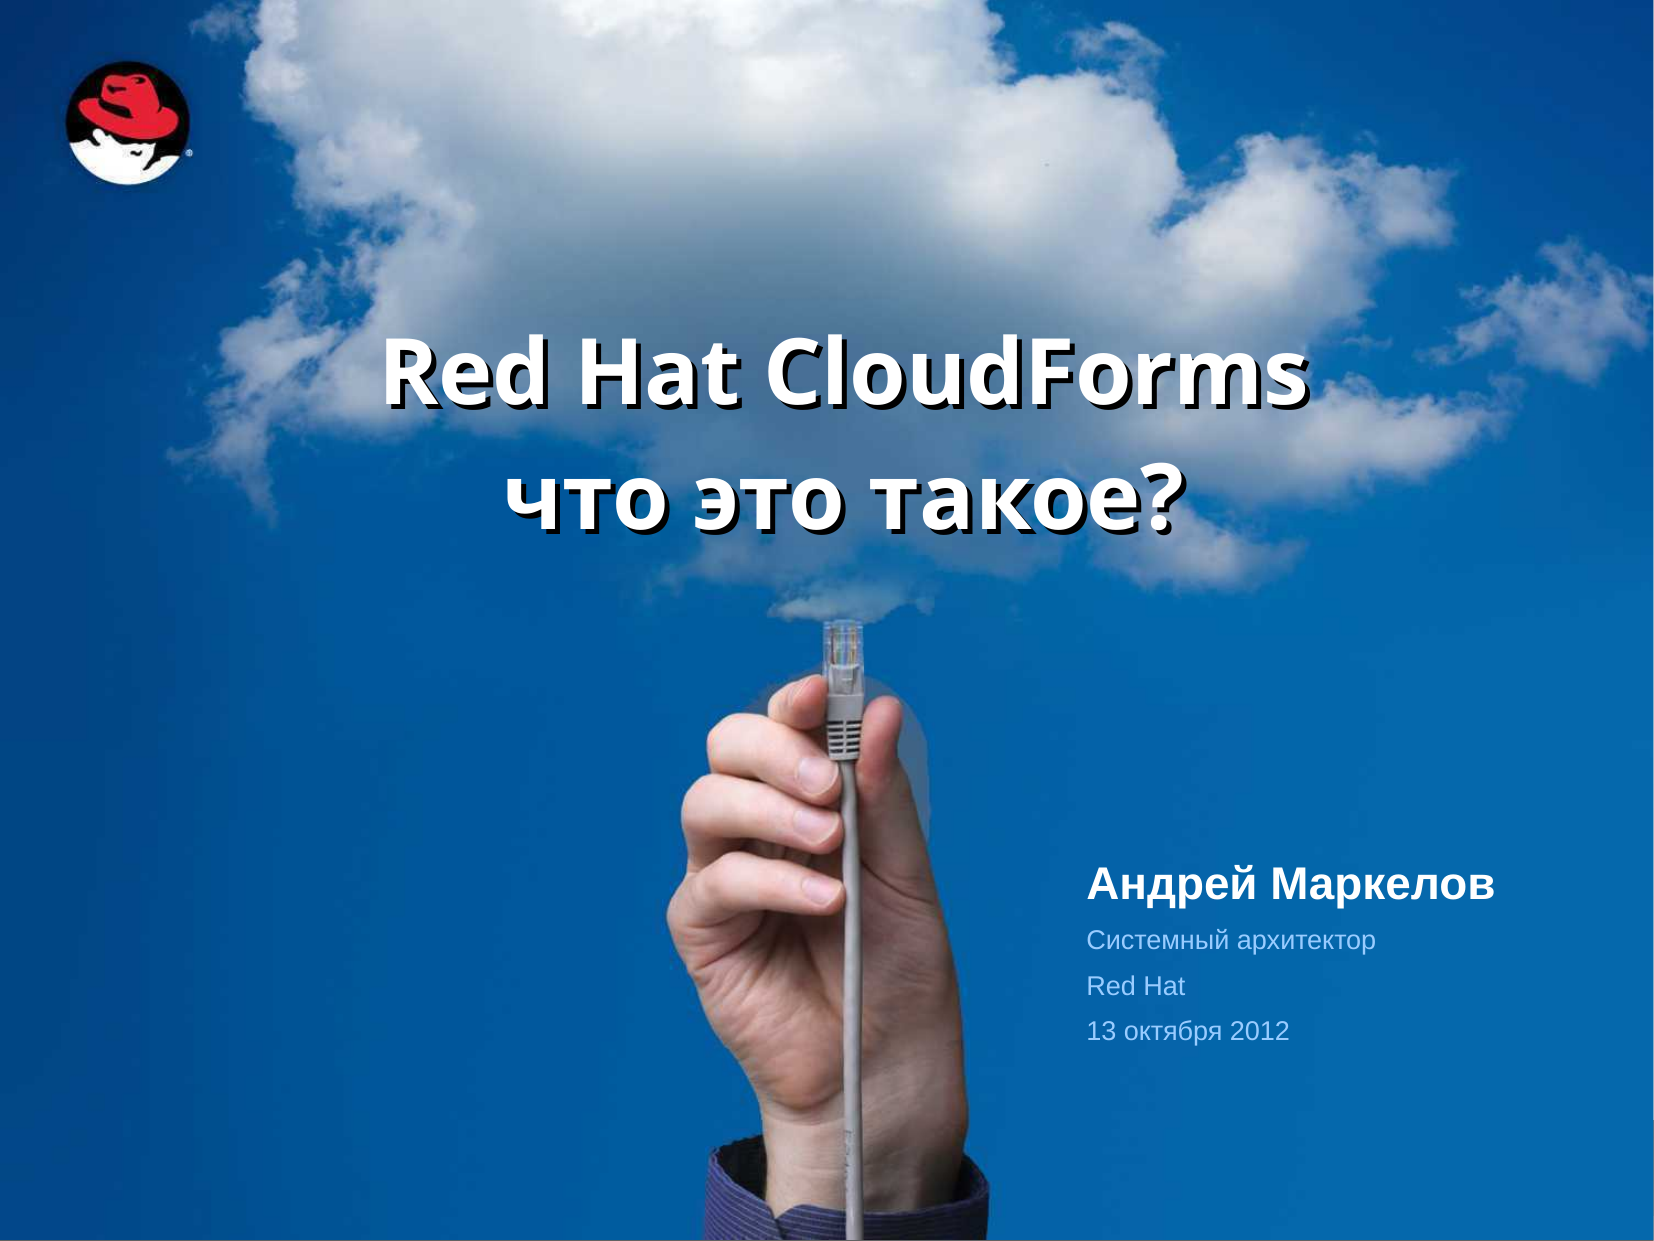

# Red Hat CloudForms что это такое?
Андрей Маркелов
Системный архитектор
Red Hat
13 октября 2012